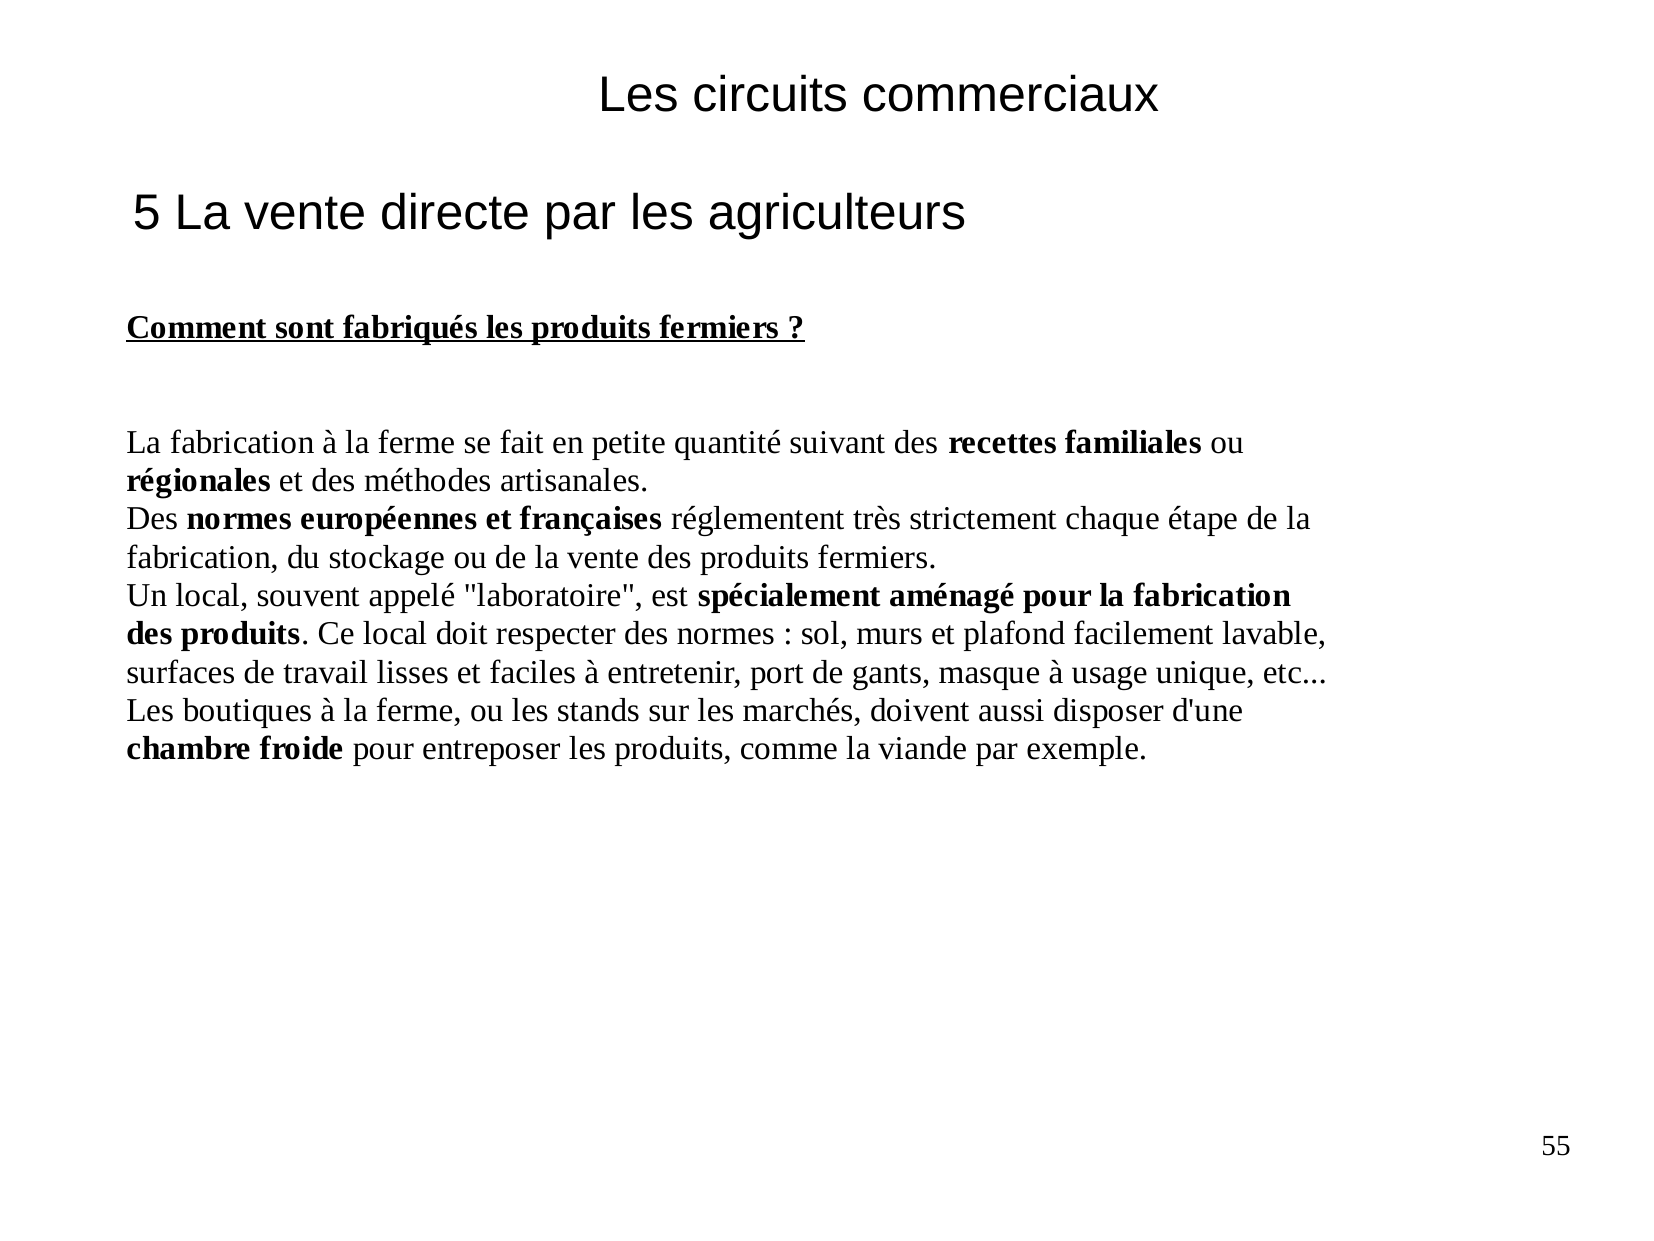

Les circuits commerciaux
5 La vente directe par les agriculteurs
55